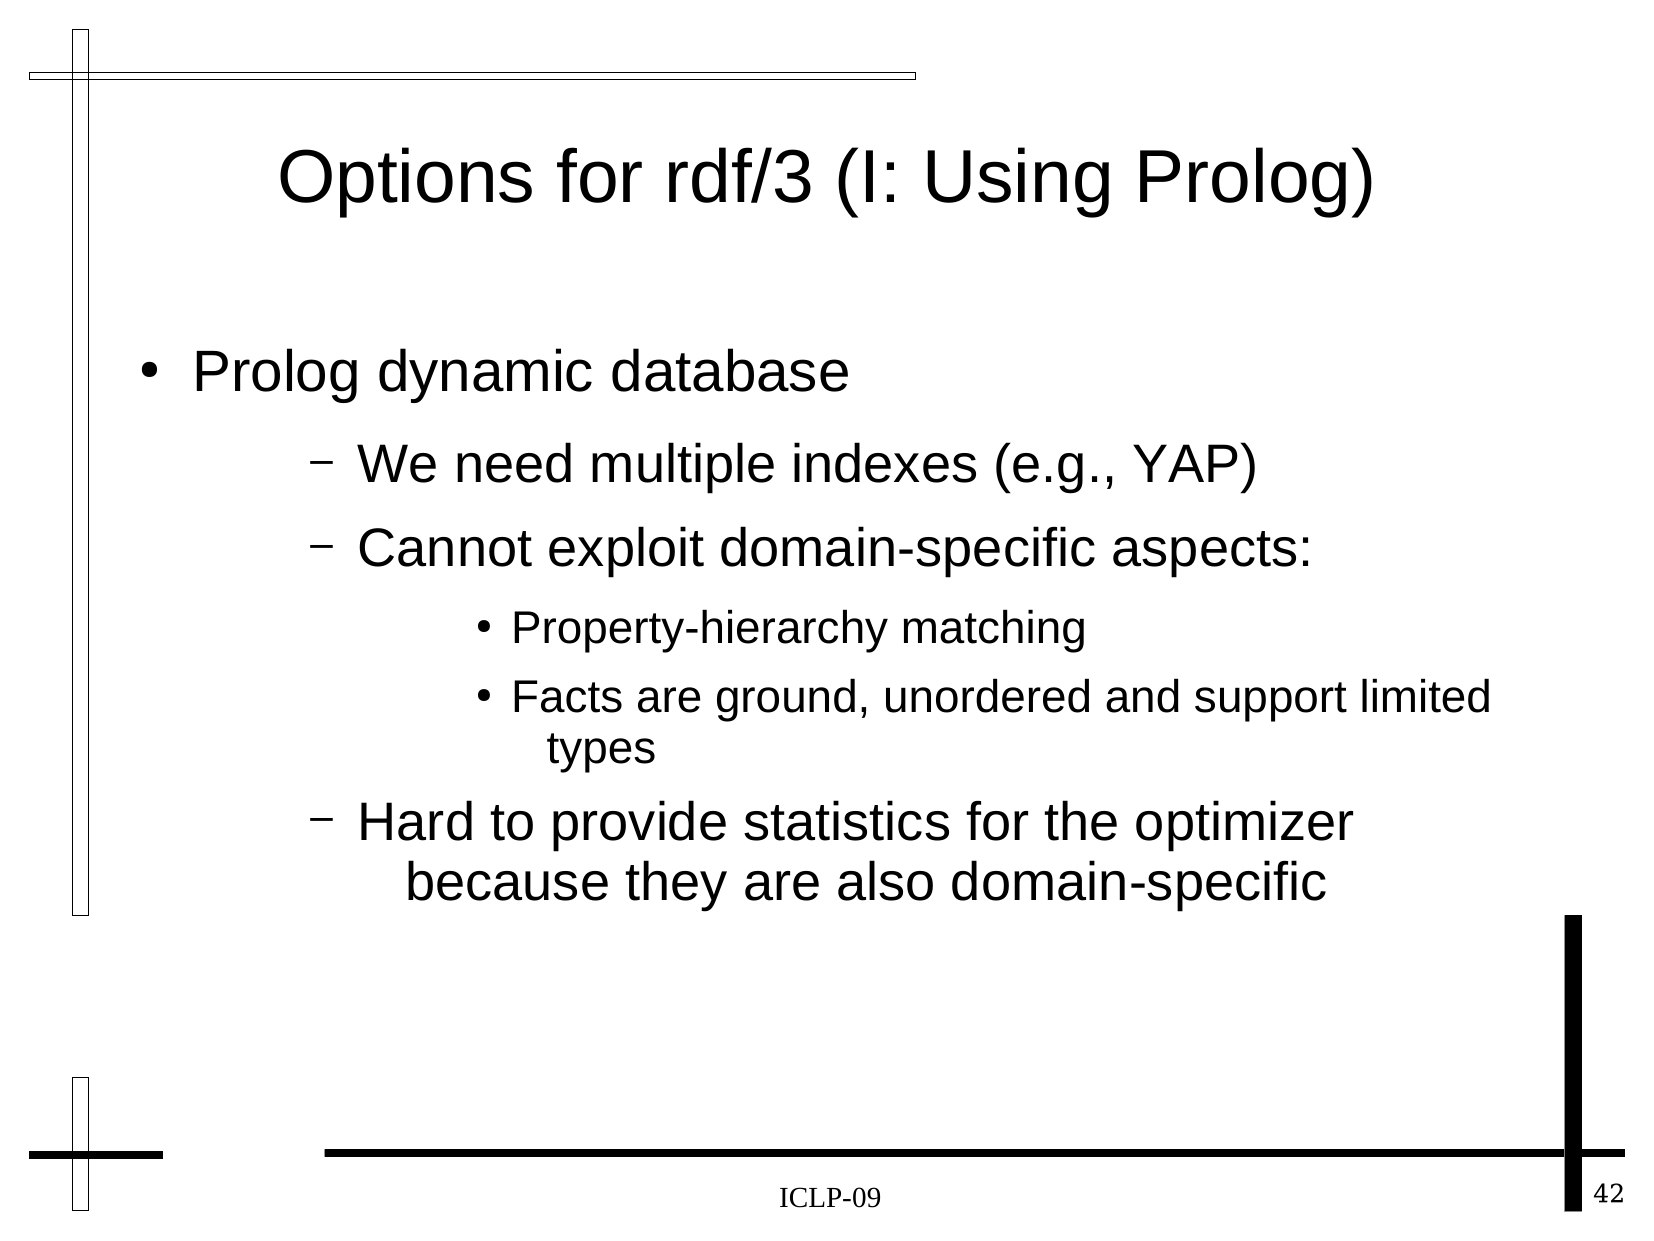

# Options for rdf/3 (I: Using Prolog)
Prolog dynamic database
We need multiple indexes (e.g., YAP)
Cannot exploit domain-specific aspects:
Property-hierarchy matching
Facts are ground, unordered and support limited types
Hard to provide statistics for the optimizer because they are also domain-specific